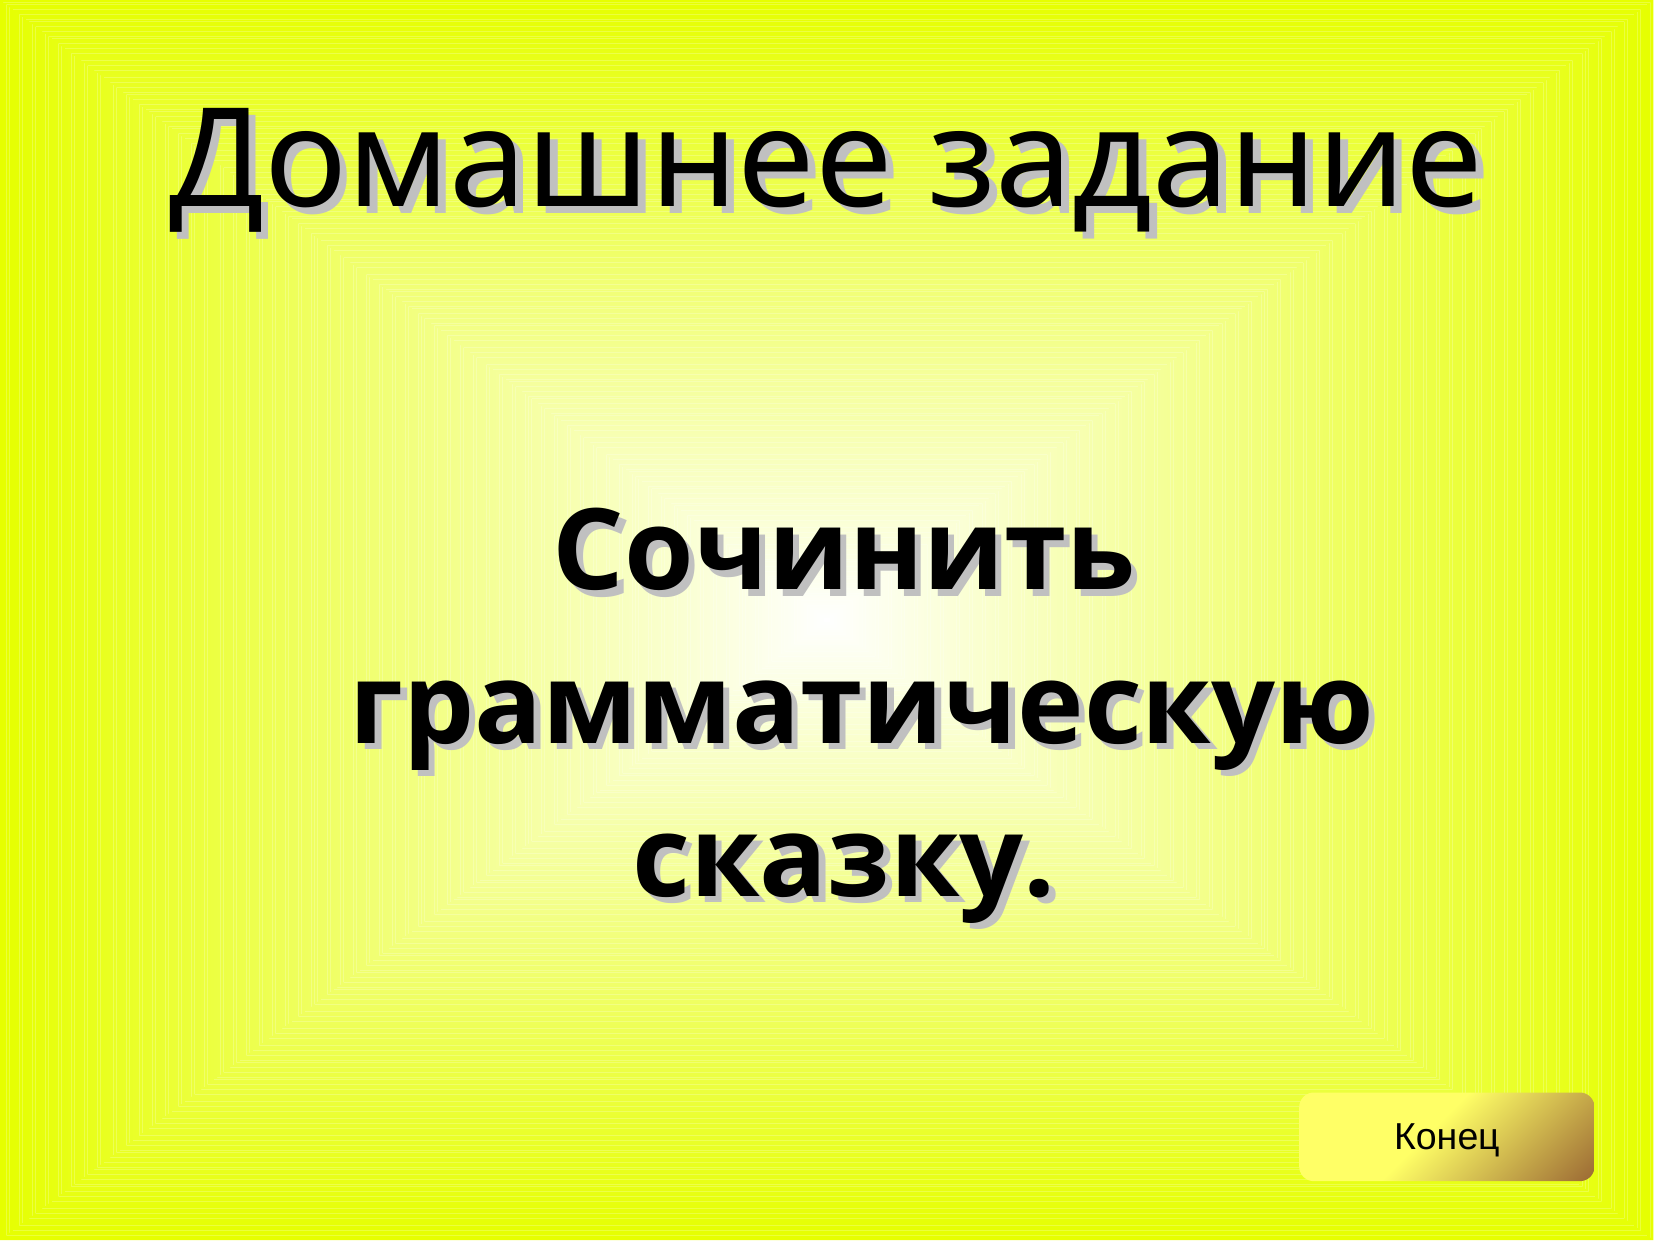

# Домашнее задание
Сочинить грамматическую
сказку.
Конец